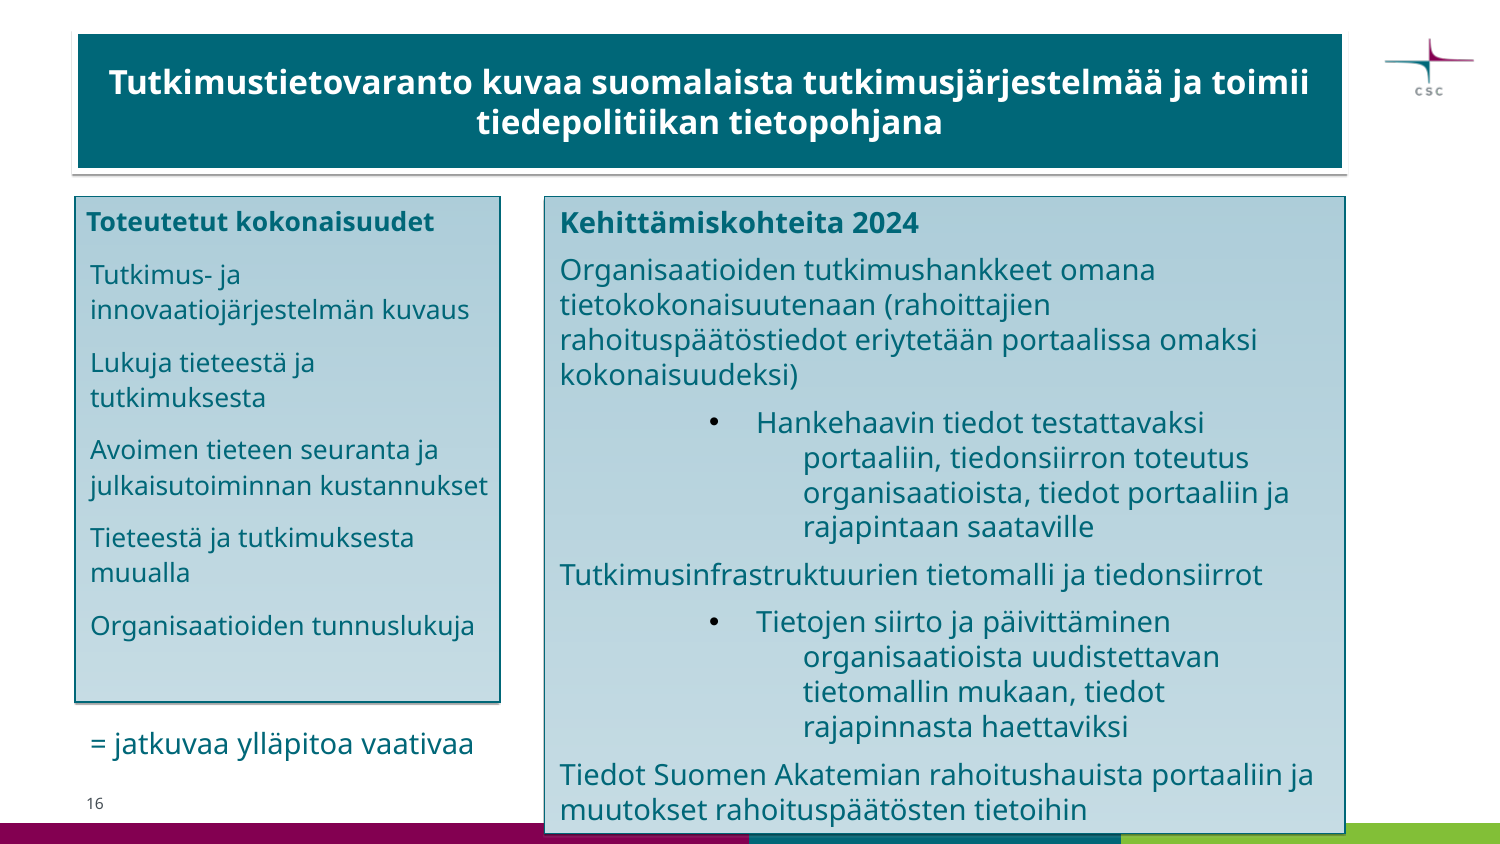

# Tutkimustietovaranto kuvaa suomalaista tutkimusjärjestelmää ja toimii tiedepolitiikan tietopohjana
Toteutetut kokonaisuudet
Tutkimus- ja innovaatiojärjestelmän kuvaus
Lukuja tieteestä ja tutkimuksesta
Avoimen tieteen seuranta ja julkaisutoiminnan kustannukset
Tieteestä ja tutkimuksesta muualla
Organisaatioiden tunnuslukuja
Kehittämiskohteita 2024
Organisaatioiden tutkimushankkeet omana tietokokonaisuutenaan (rahoittajien rahoituspäätöstiedot eriytetään portaalissa omaksi kokonaisuudeksi)
Hankehaavin tiedot testattavaksi portaaliin, tiedonsiirron toteutus organisaatioista, tiedot portaaliin ja rajapintaan saataville
Tutkimusinfrastruktuurien tietomalli ja tiedonsiirrot
Tietojen siirto ja päivittäminen organisaatioista uudistettavan tietomallin mukaan, tiedot rajapinnasta haettaviksi
Tiedot Suomen Akatemian rahoitushauista portaaliin ja muutokset rahoituspäätösten tietoihin
= jatkuvaa ylläpitoa vaativaa